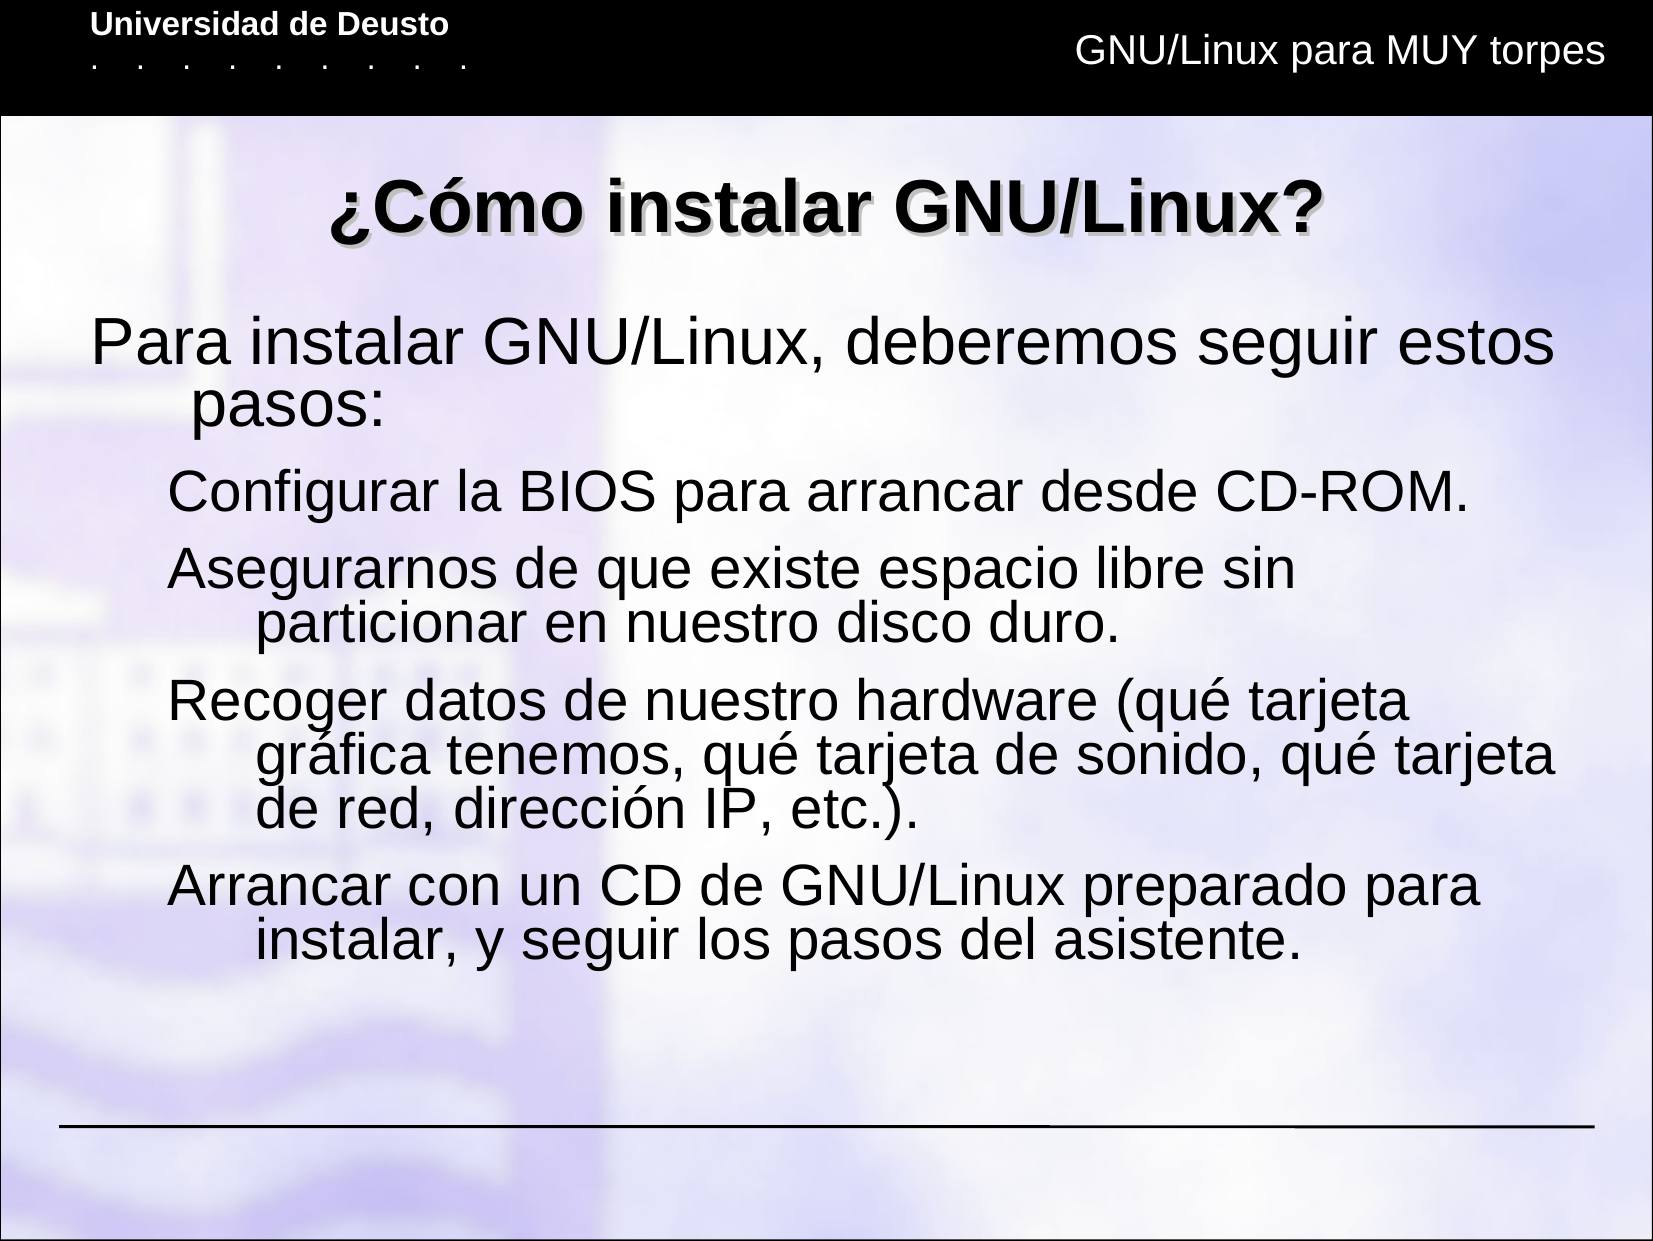

# ¿Cómo instalar GNU/Linux?
Para instalar GNU/Linux, deberemos seguir estos pasos:
Configurar la BIOS para arrancar desde CD-ROM.
Asegurarnos de que existe espacio libre sin particionar en nuestro disco duro.
Recoger datos de nuestro hardware (qué tarjeta gráfica tenemos, qué tarjeta de sonido, qué tarjeta de red, dirección IP, etc.).
Arrancar con un CD de GNU/Linux preparado para instalar, y seguir los pasos del asistente.